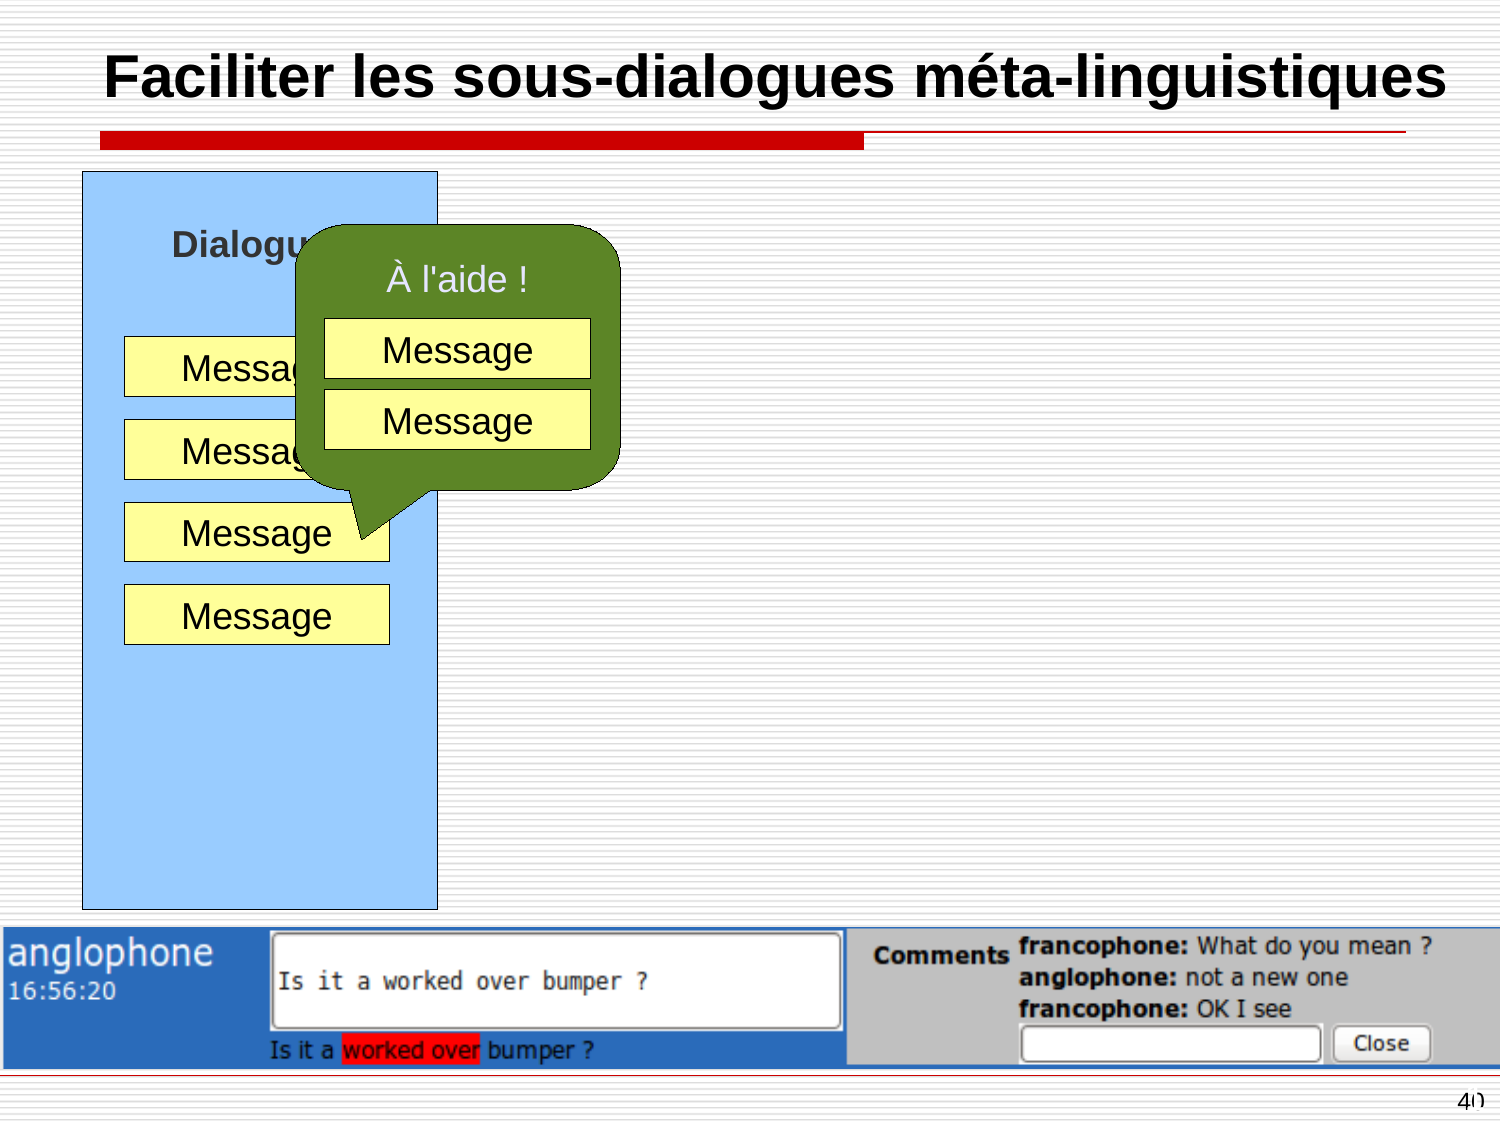

# Faciliter les sous-dialogues méta-linguistiques
Dialogue
À l'aide !
Message
Message
Message
Message
Message
Message
18/51
40